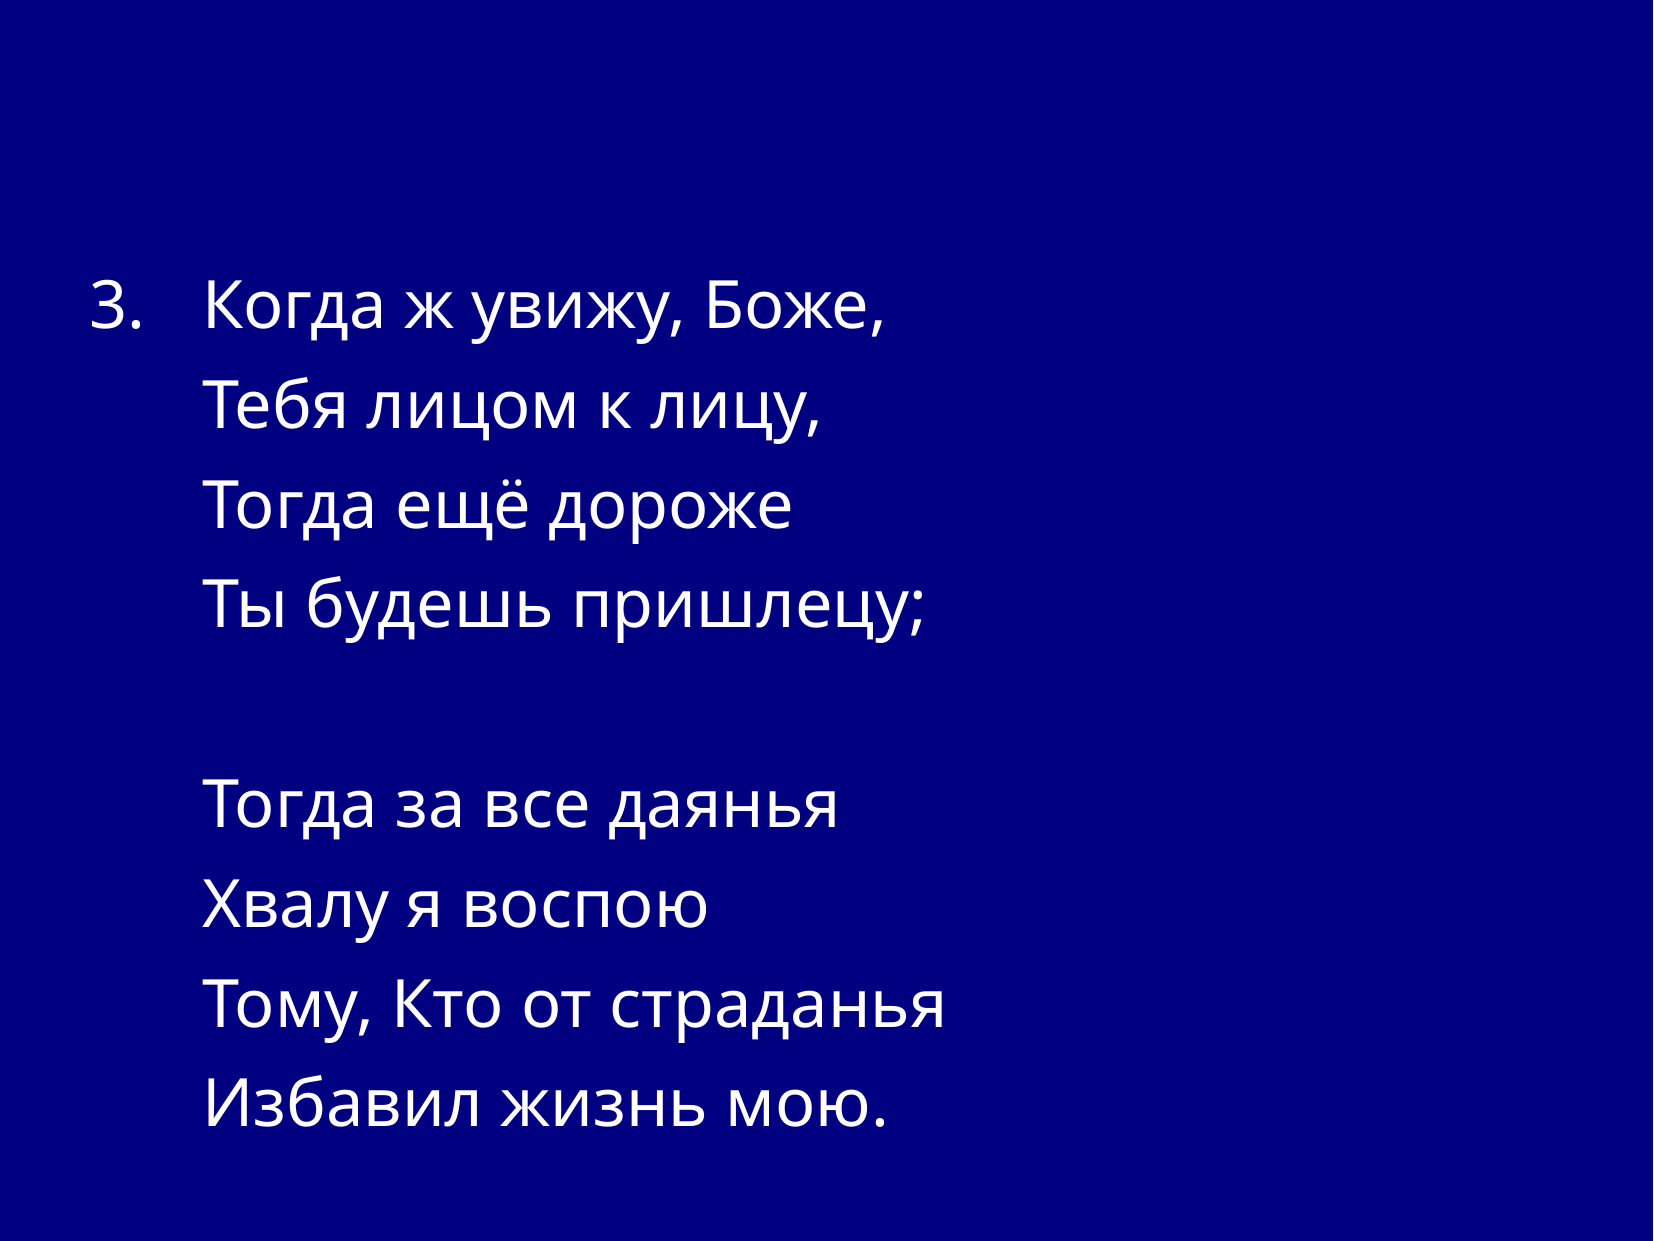

3.	Когда ж увижу, Боже,
	Тебя лицом к лицу,
	Тогда ещё дороже
	Ты будешь пришлецу;
	Тогда за все даянья
	Хвалу я воспою
	Тому, Кто от страданья
	Избавил жизнь мою.